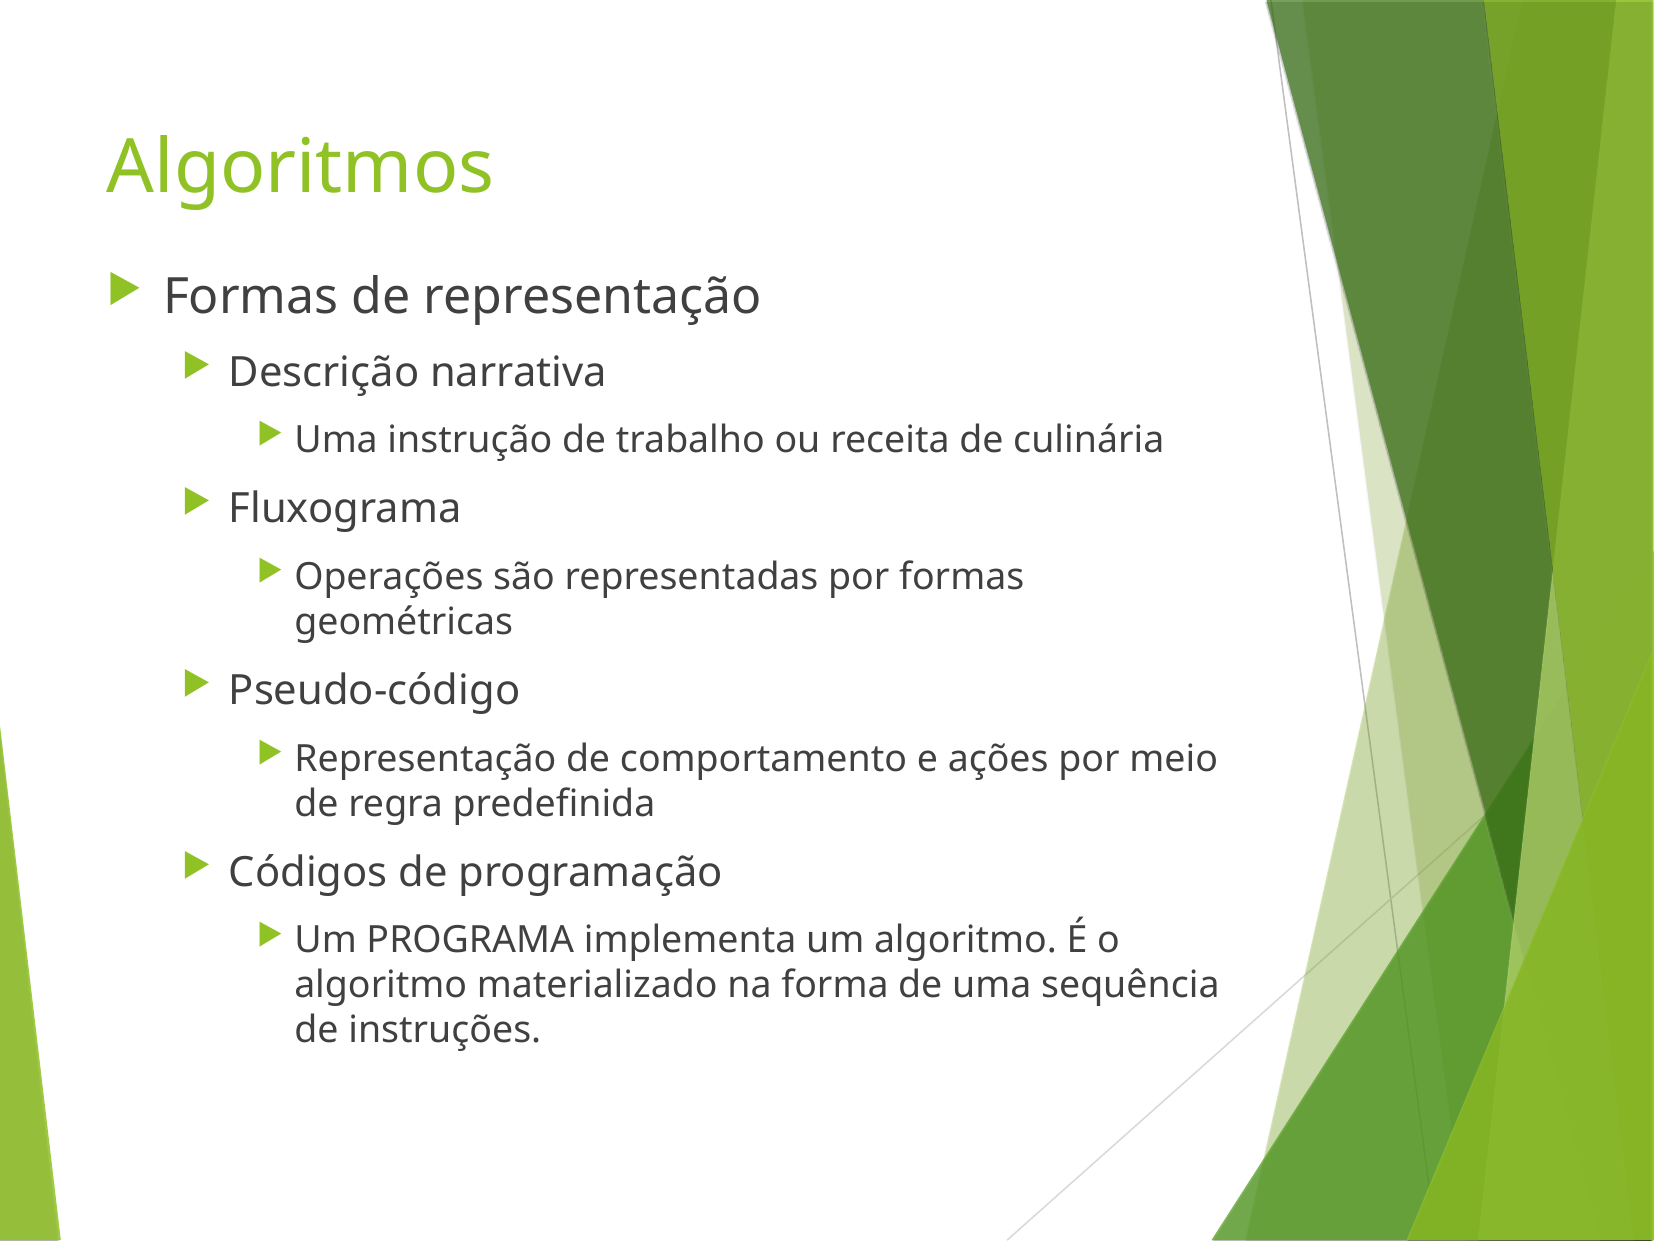

# Algoritmos
Formas de representação
Descrição narrativa
Uma instrução de trabalho ou receita de culinária
Fluxograma
Operações são representadas por formas geométricas
Pseudo-código
Representação de comportamento e ações por meio de regra predefinida
Códigos de programação
Um PROGRAMA implementa um algoritmo. É o algoritmo materializado na forma de uma sequência de instruções.